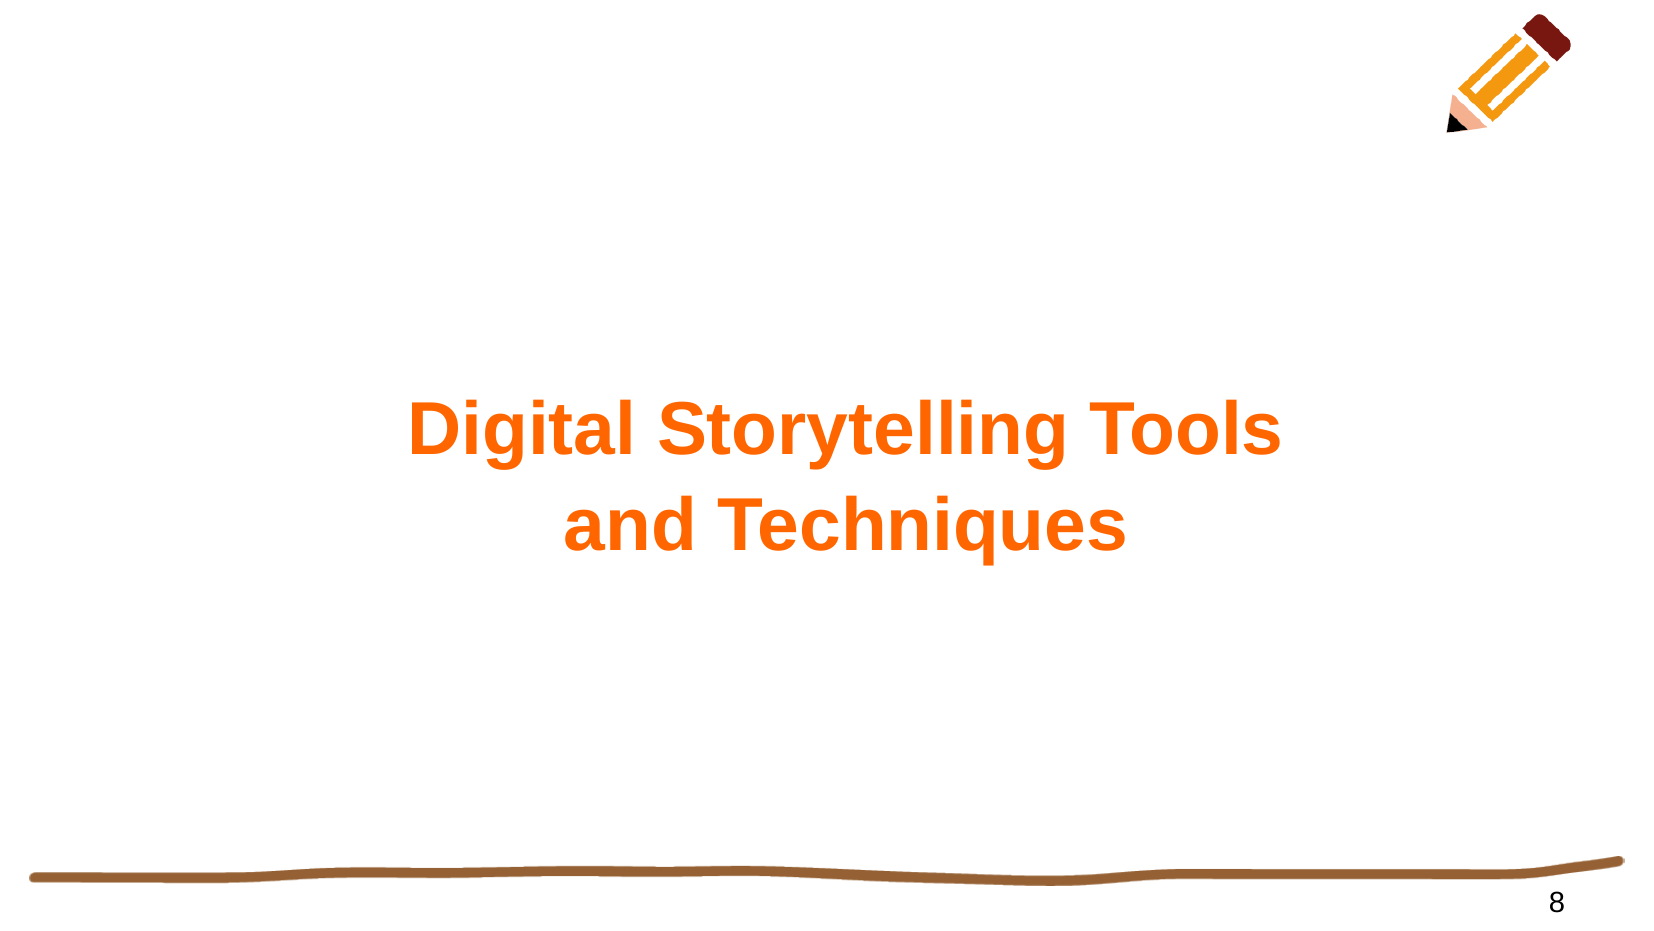

# Digital Storytelling Tools and Techniques
8